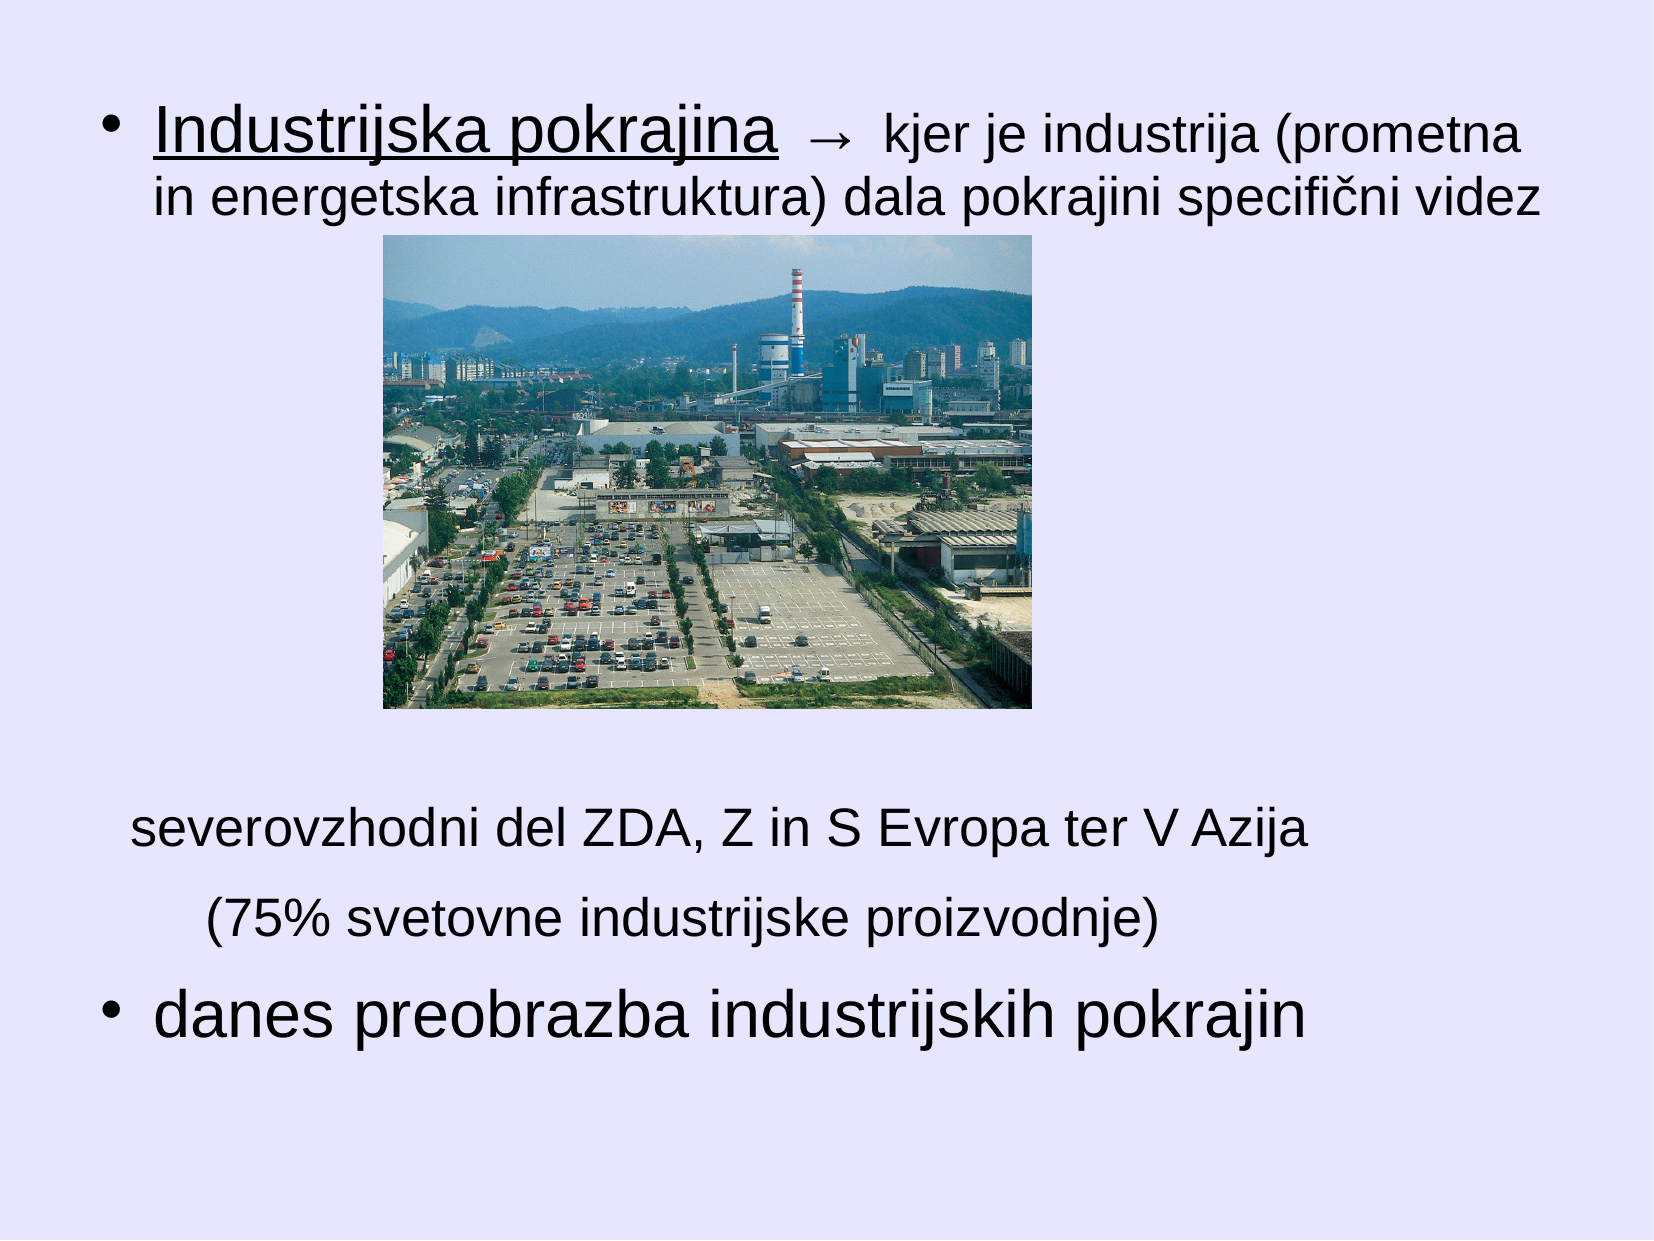

# Industrijska pokrajina → kjer je industrija (prometna in energetska infrastruktura) dala pokrajini specifični videz
 severovzhodni del ZDA, Z in S Evropa ter V Azija
 (75% svetovne industrijske proizvodnje)
danes preobrazba industrijskih pokrajin